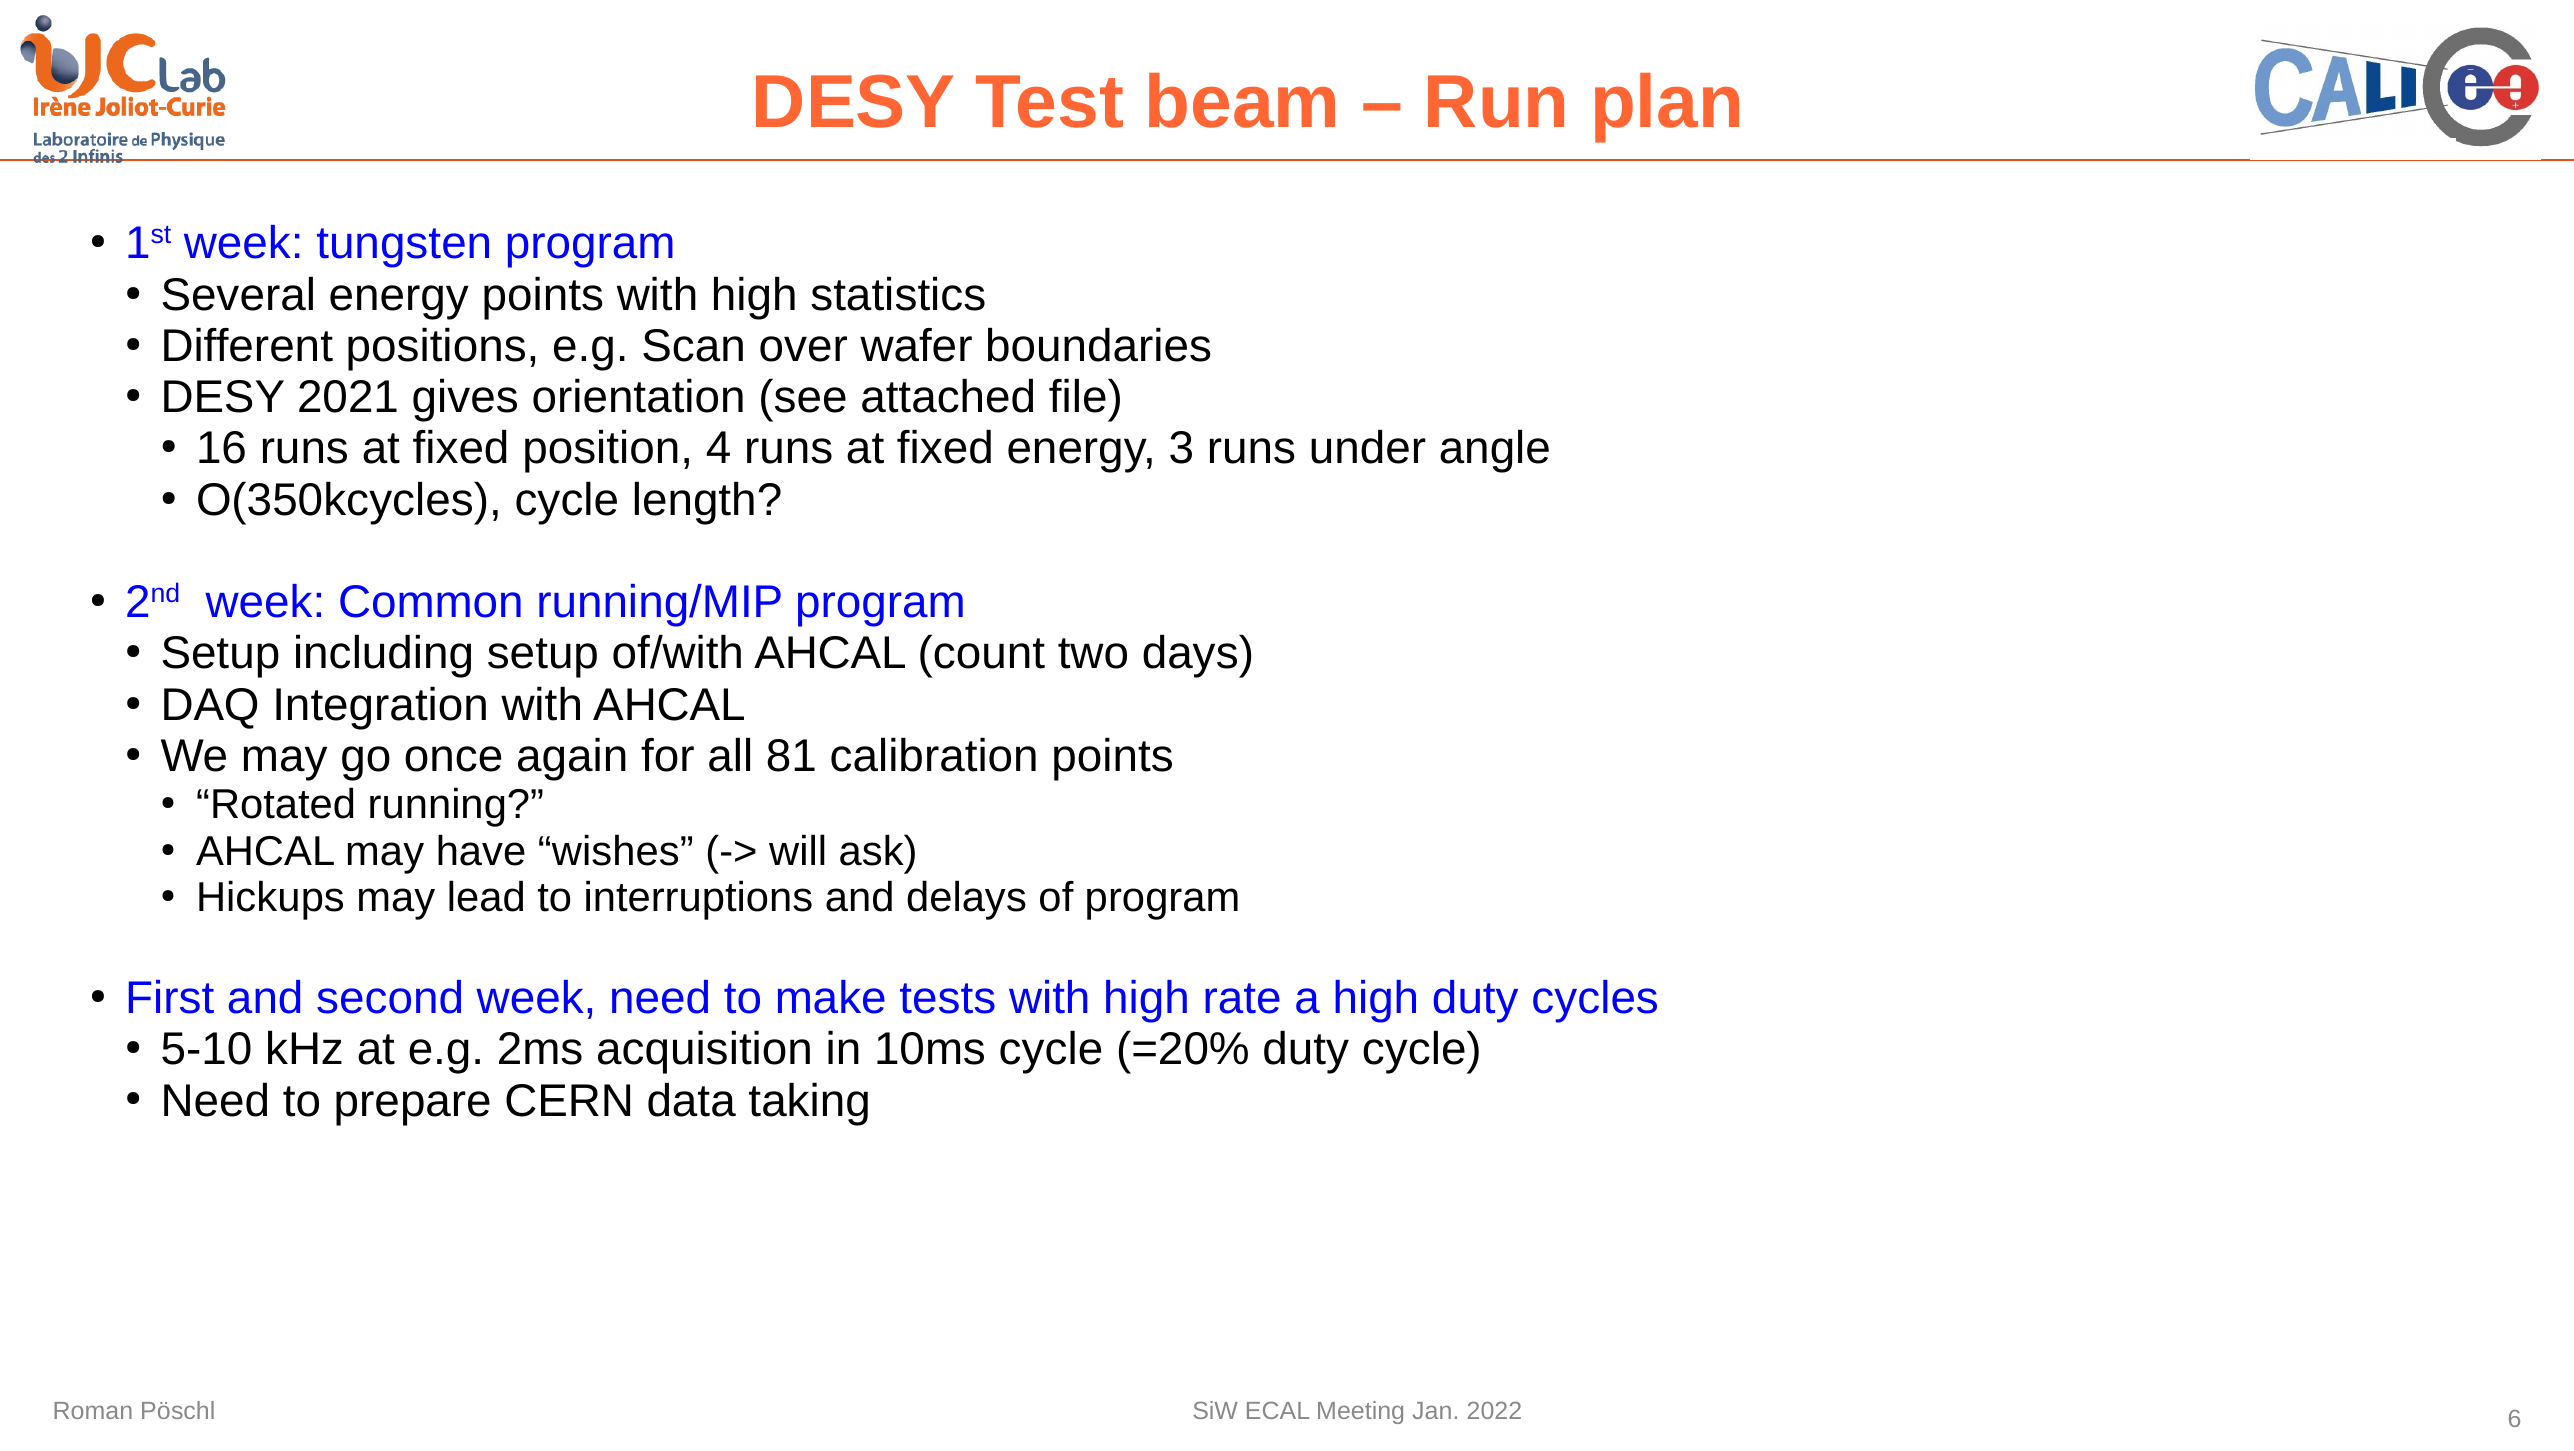

# DESY Test beam – Run plan
1st week: tungsten program
Several energy points with high statistics
Different positions, e.g. Scan over wafer boundaries
DESY 2021 gives orientation (see attached file)
16 runs at fixed position, 4 runs at fixed energy, 3 runs under angle
O(350kcycles), cycle length?
2nd week: Common running/MIP program
Setup including setup of/with AHCAL (count two days)
DAQ Integration with AHCAL
We may go once again for all 81 calibration points
“Rotated running?”
AHCAL may have “wishes” (-> will ask)
Hickups may lead to interruptions and delays of program
First and second week, need to make tests with high rate a high duty cycles
5-10 kHz at e.g. 2ms acquisition in 10ms cycle (=20% duty cycle)
Need to prepare CERN data taking